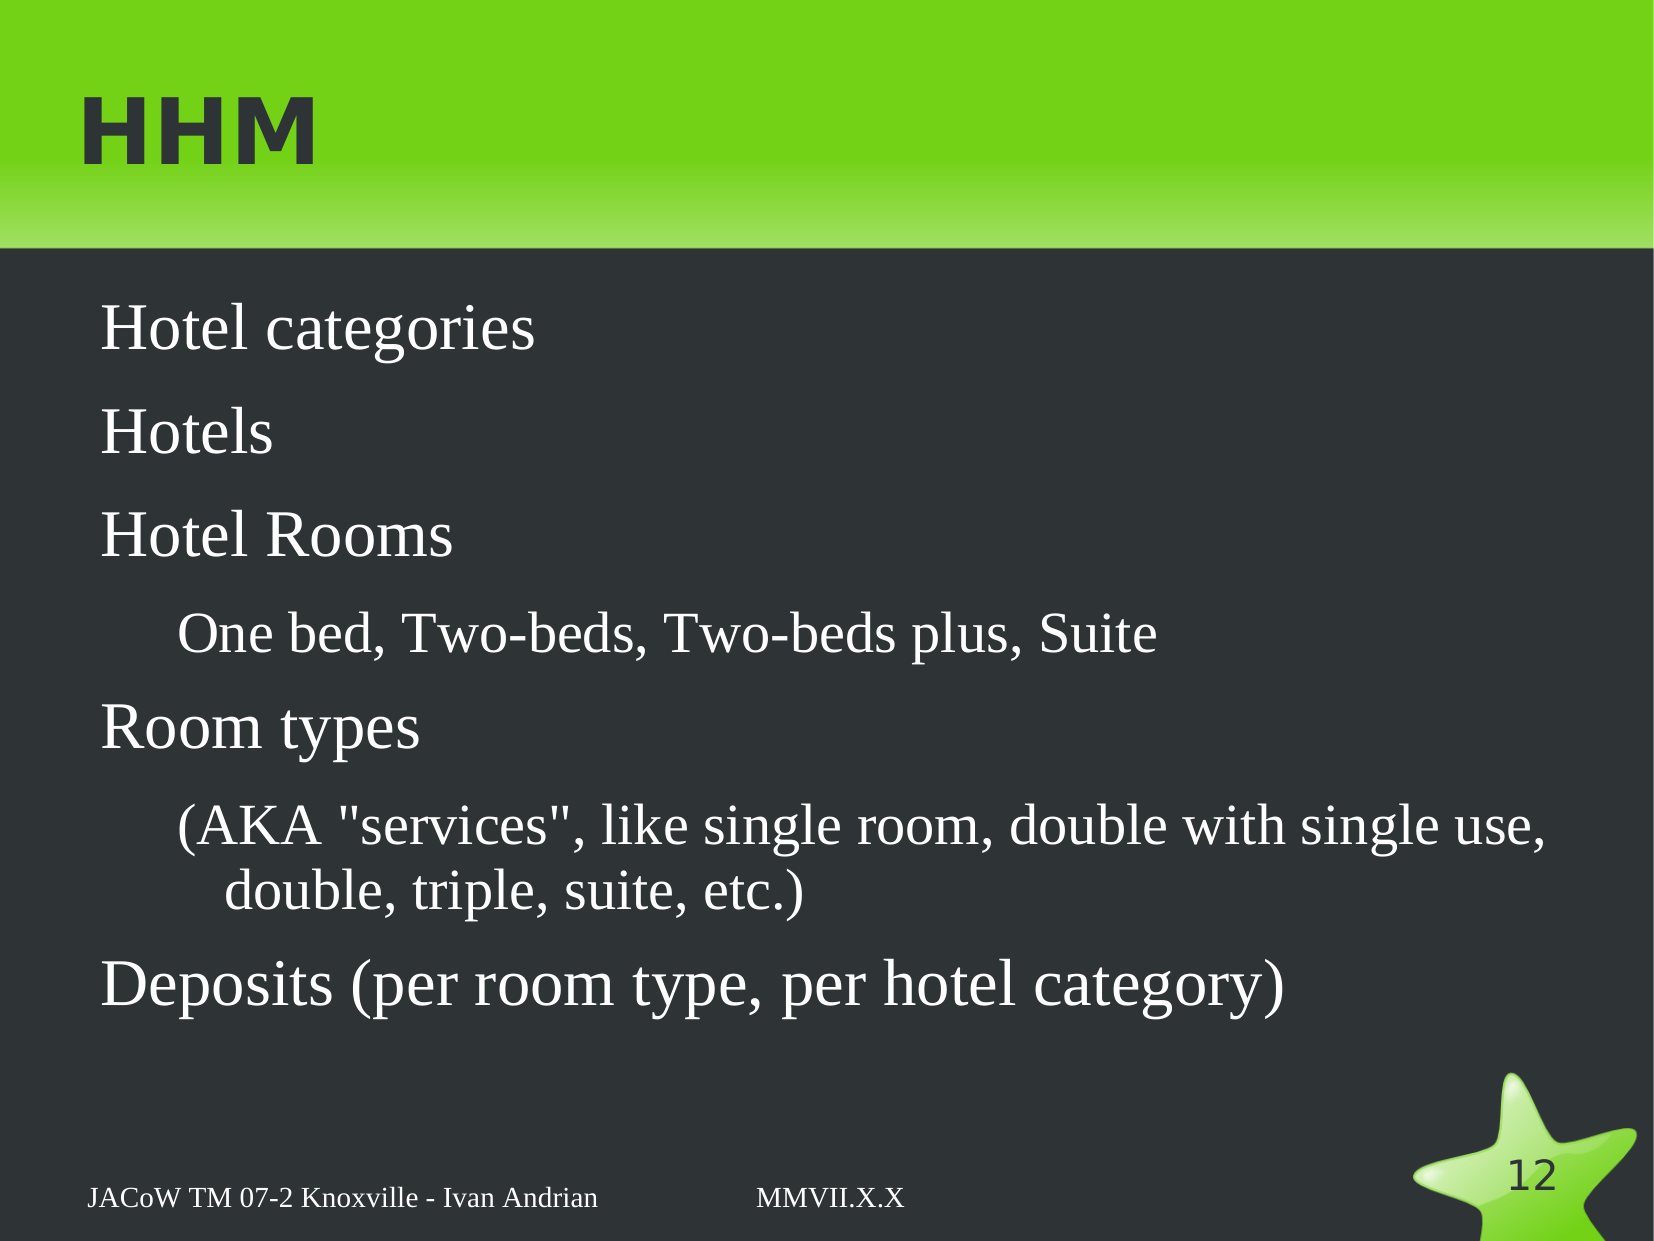

# HHM
Hotel categories
Hotels
Hotel Rooms
One bed, Two-beds, Two-beds plus, Suite
Room types
(AKA "services", like single room, double with single use, double, triple, suite, etc.)
Deposits (per room type, per hotel category)
12
MMVII.X.X
JACoW TM 07-2 Knoxville - Ivan Andrian